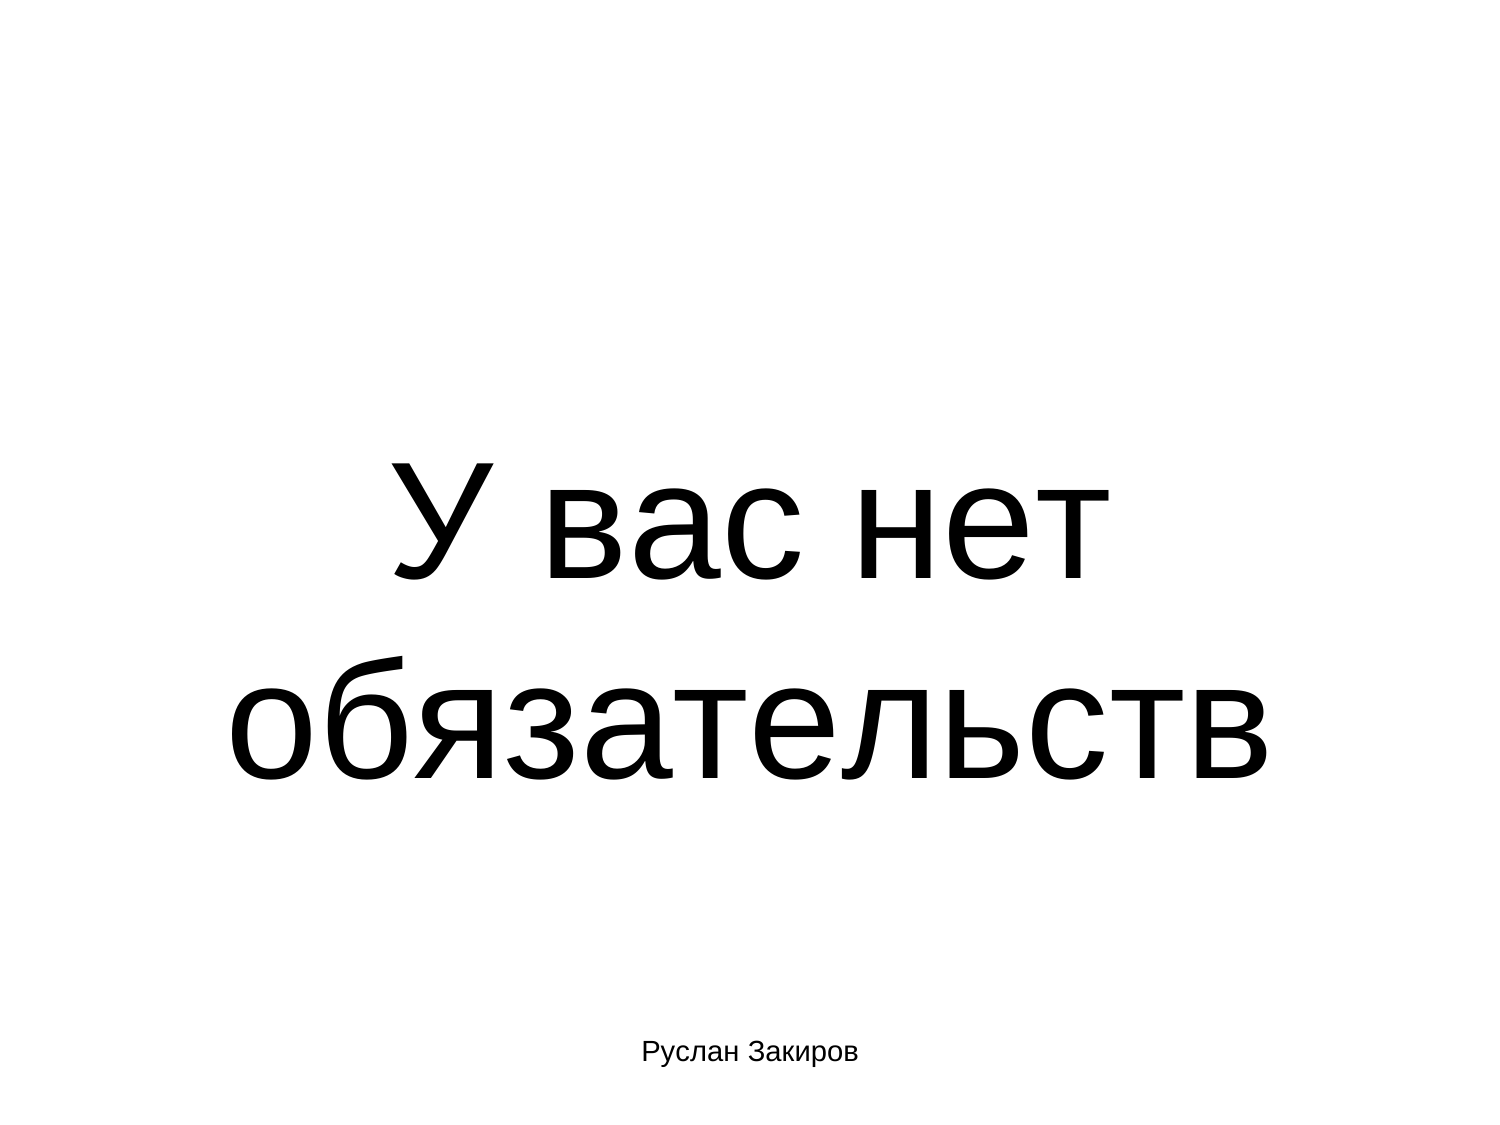

# У вас нет обязательств
Руслан Закиров